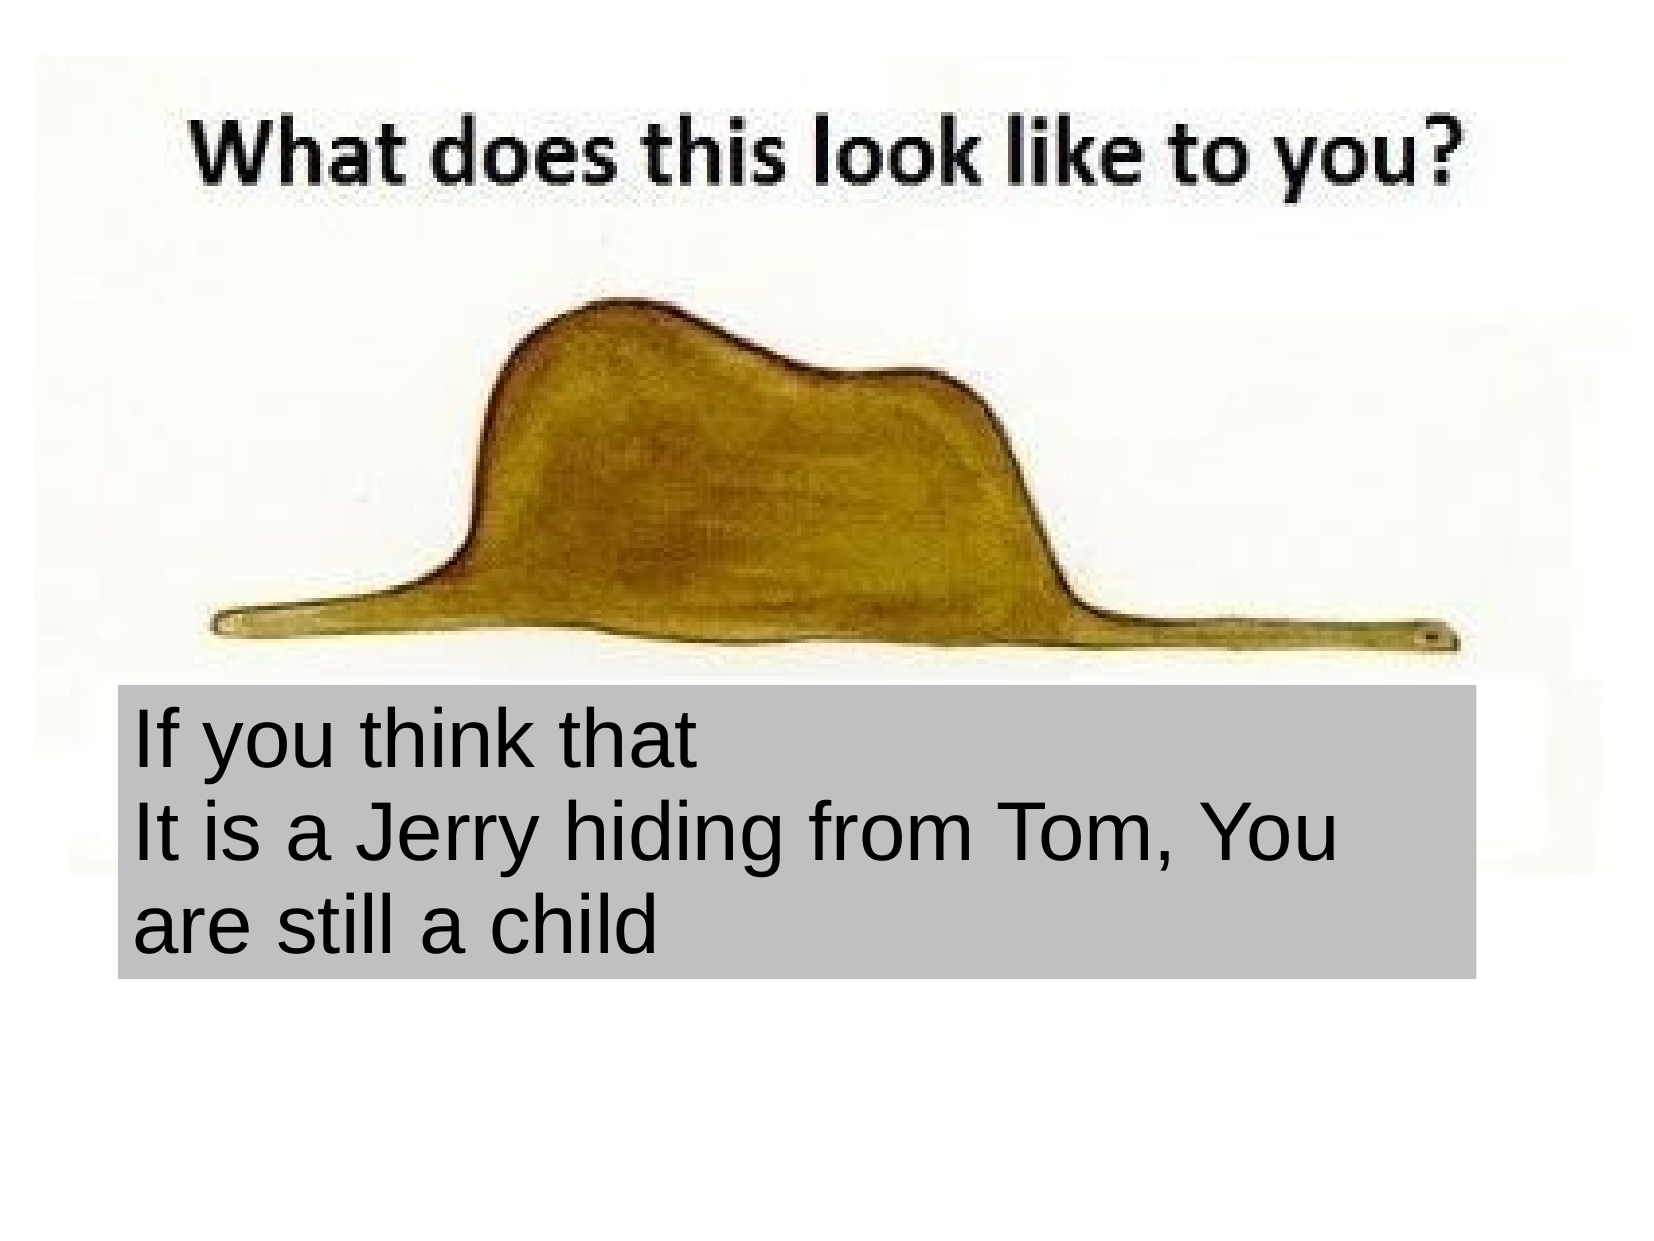

If you think that
It is a Jerry hiding from Tom, You are still a child